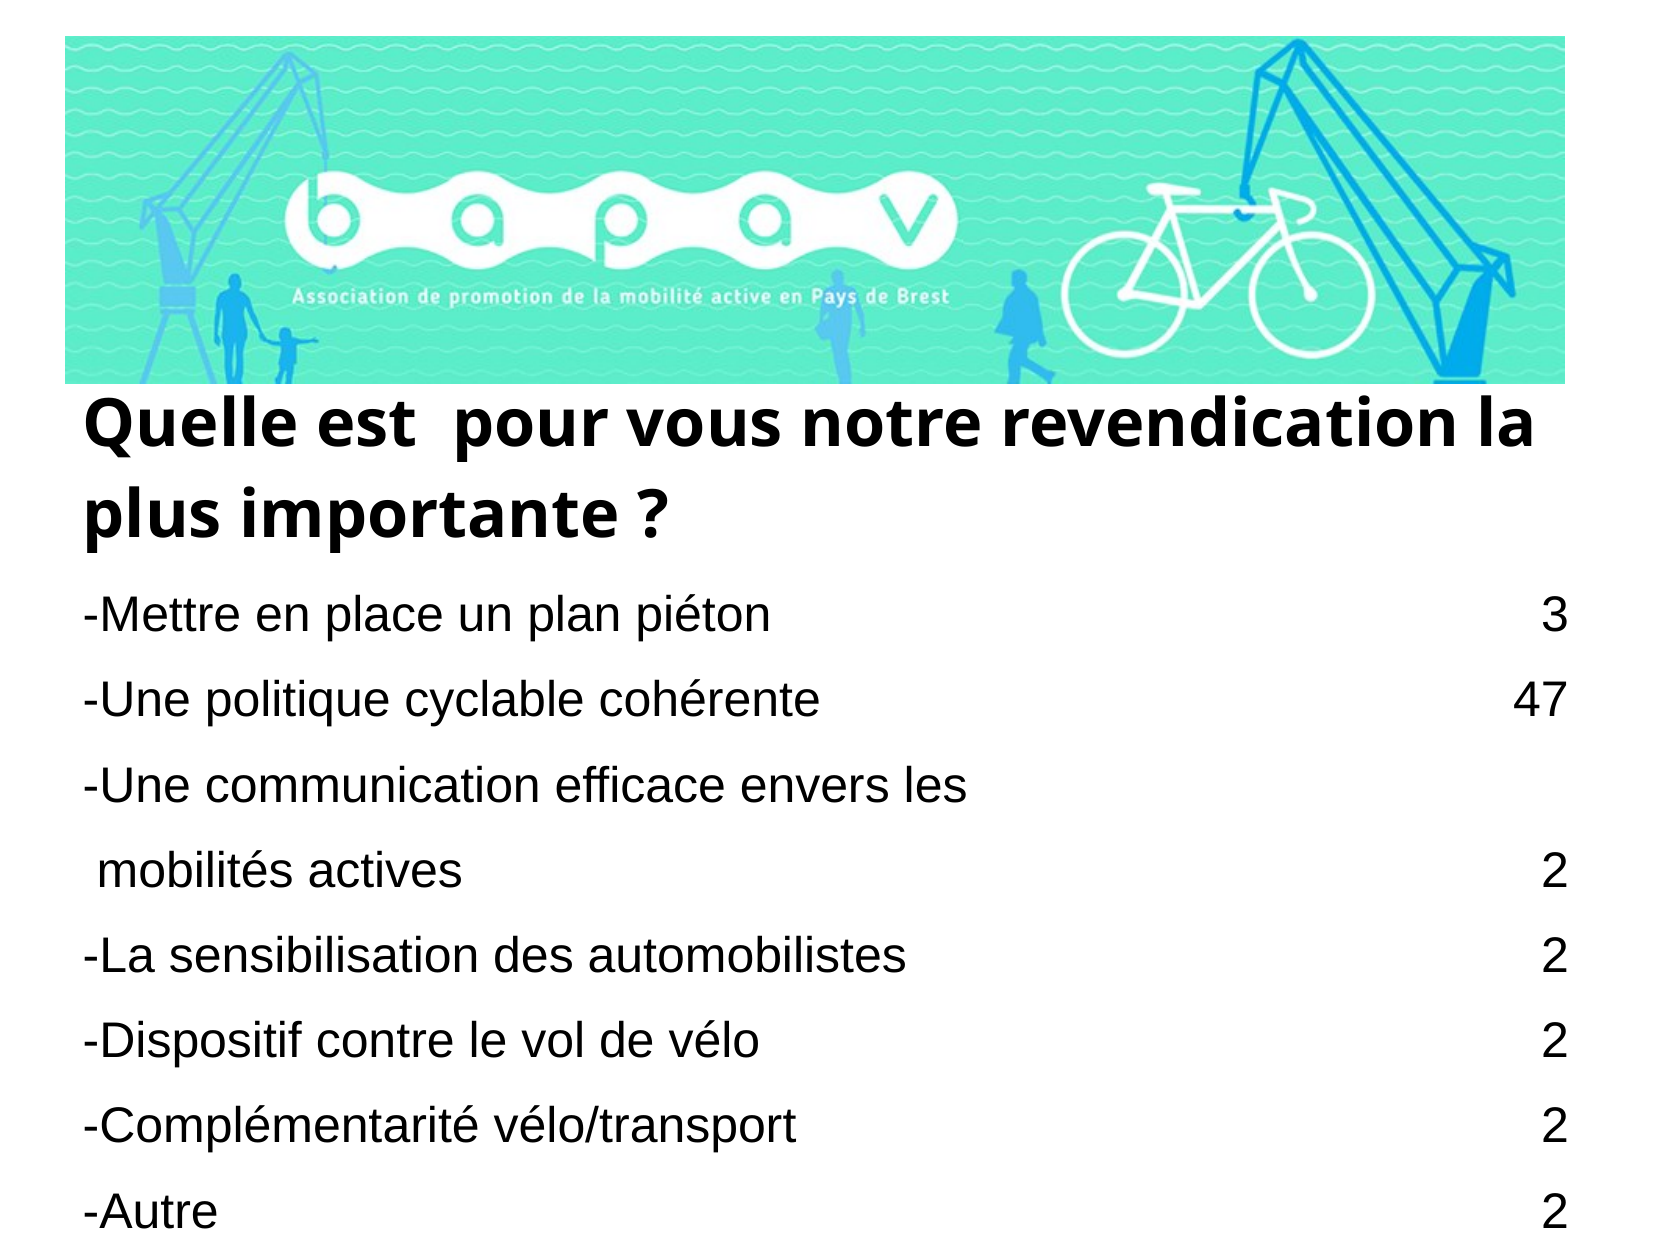

#
Quelle est pour vous notre revendication la plus importante ?
-Mettre en place un plan piéton 					 3
-Une politique cyclable cohérente 					 47
-Une communication efficace envers les
 mobilités actives 					 2
-La sensibilisation des automobilistes 					 2
-Dispositif contre le vol de vélo 	 					 2
-Complémentarité vélo/transport 					 2
-Autre 					 2